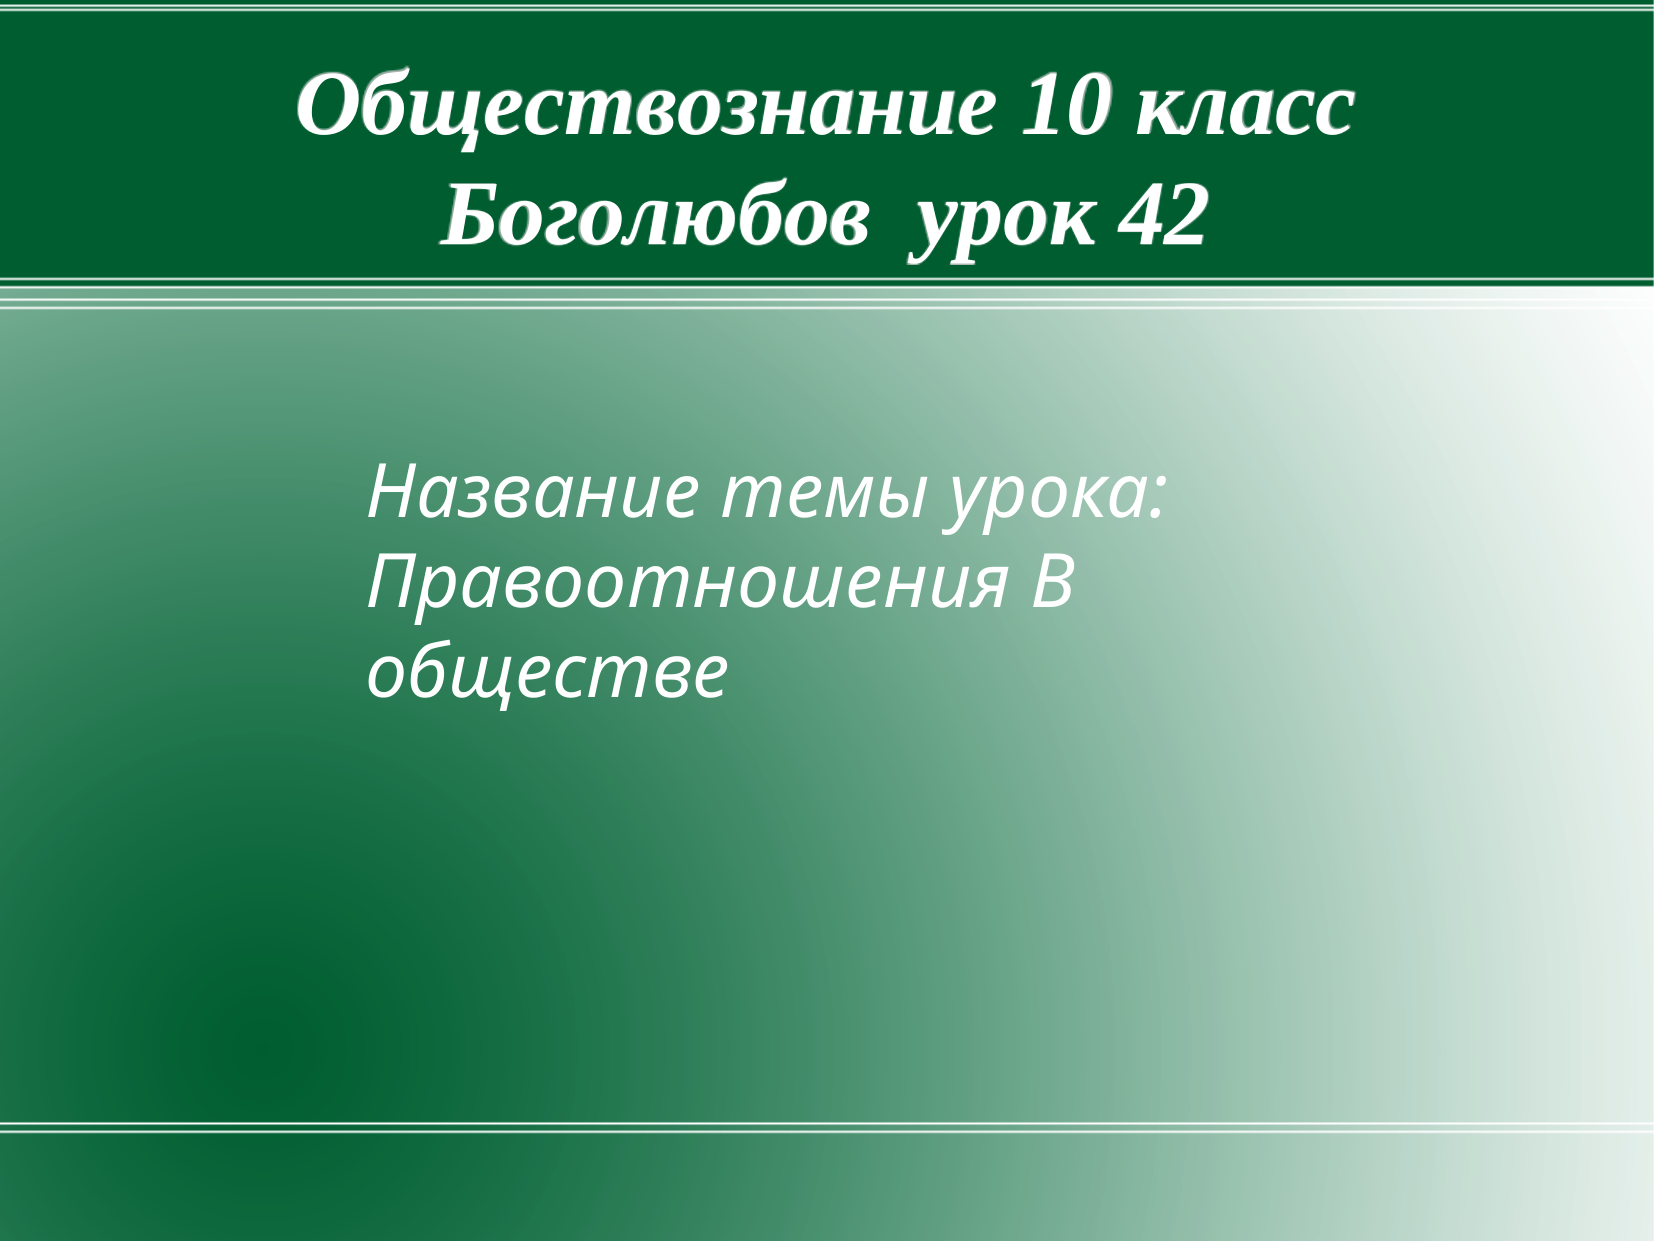

# Обществознание 10 класс Боголюбов урок 42
Название темы урока: Правоотношения В обществе